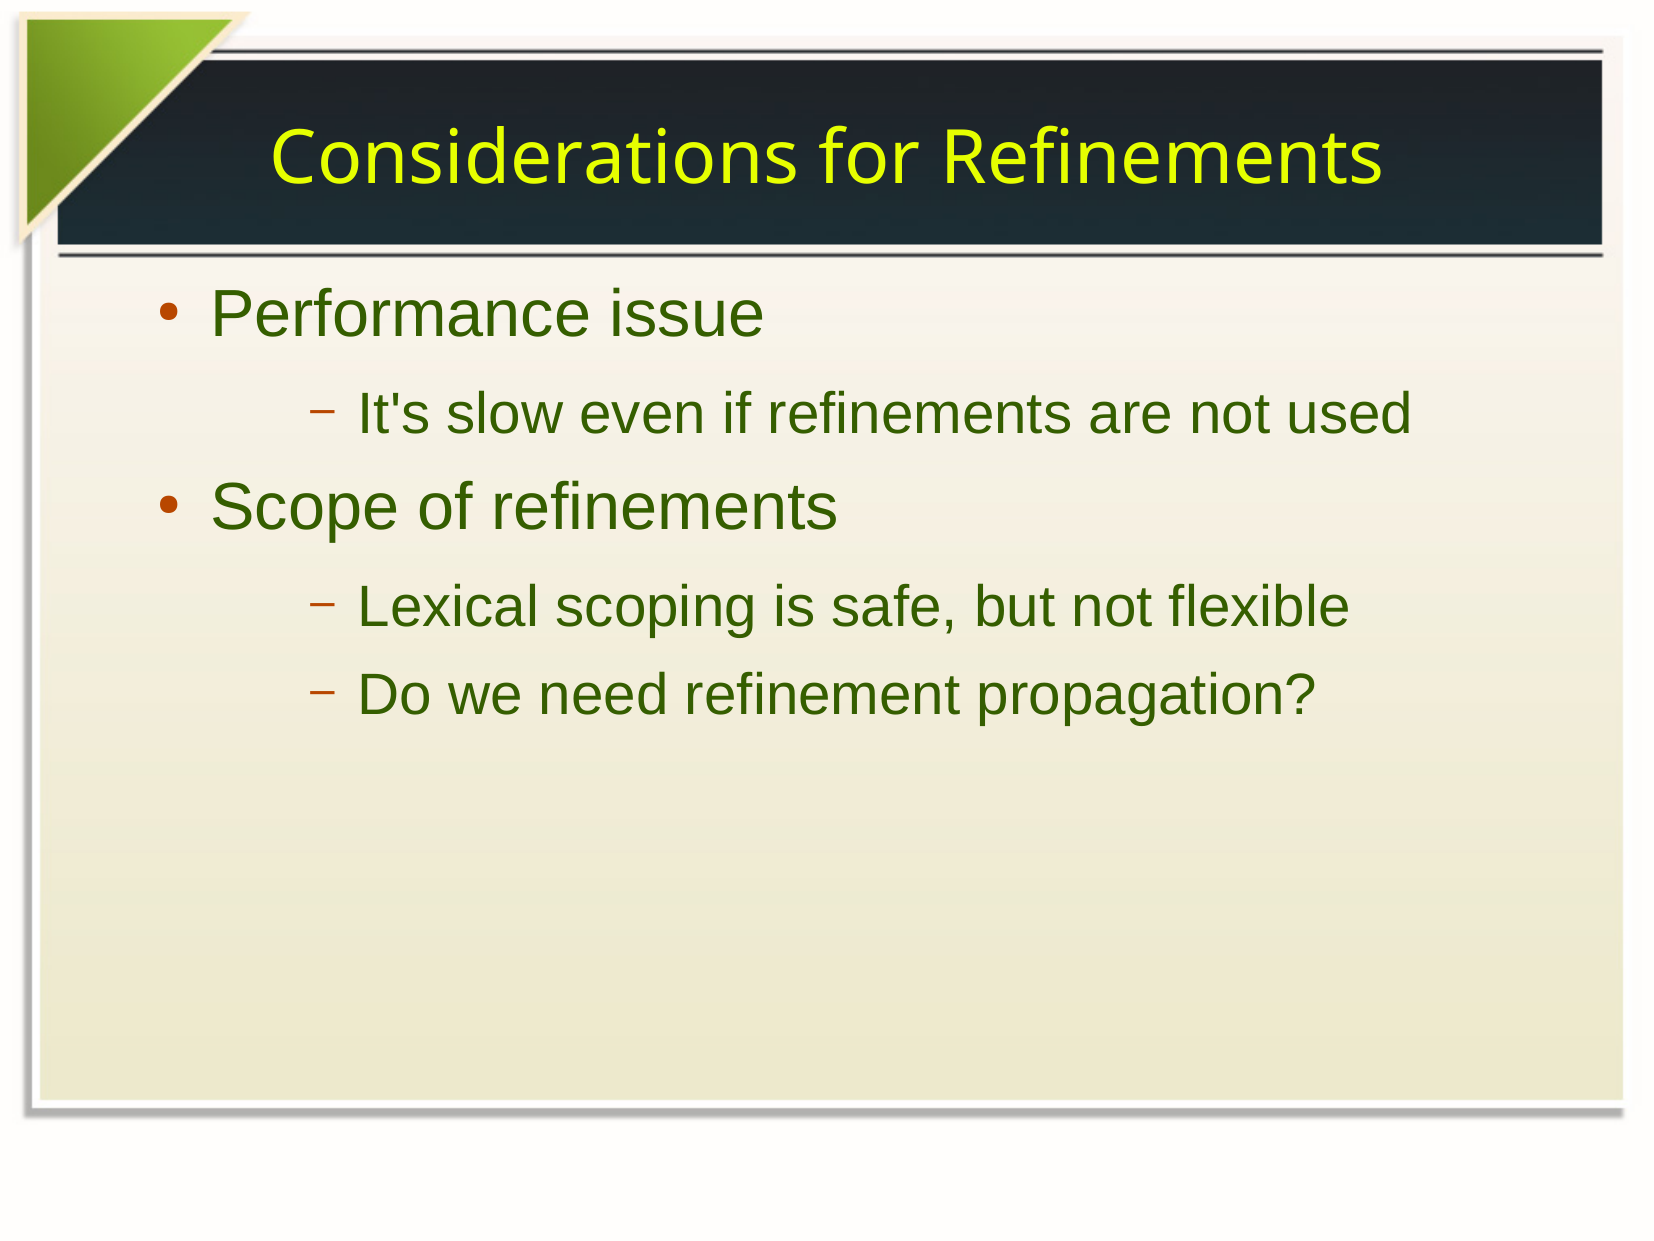

# Considerations for Refinements
Performance issue
It's slow even if refinements are not used
Scope of refinements
Lexical scoping is safe, but not flexible
Do we need refinement propagation?